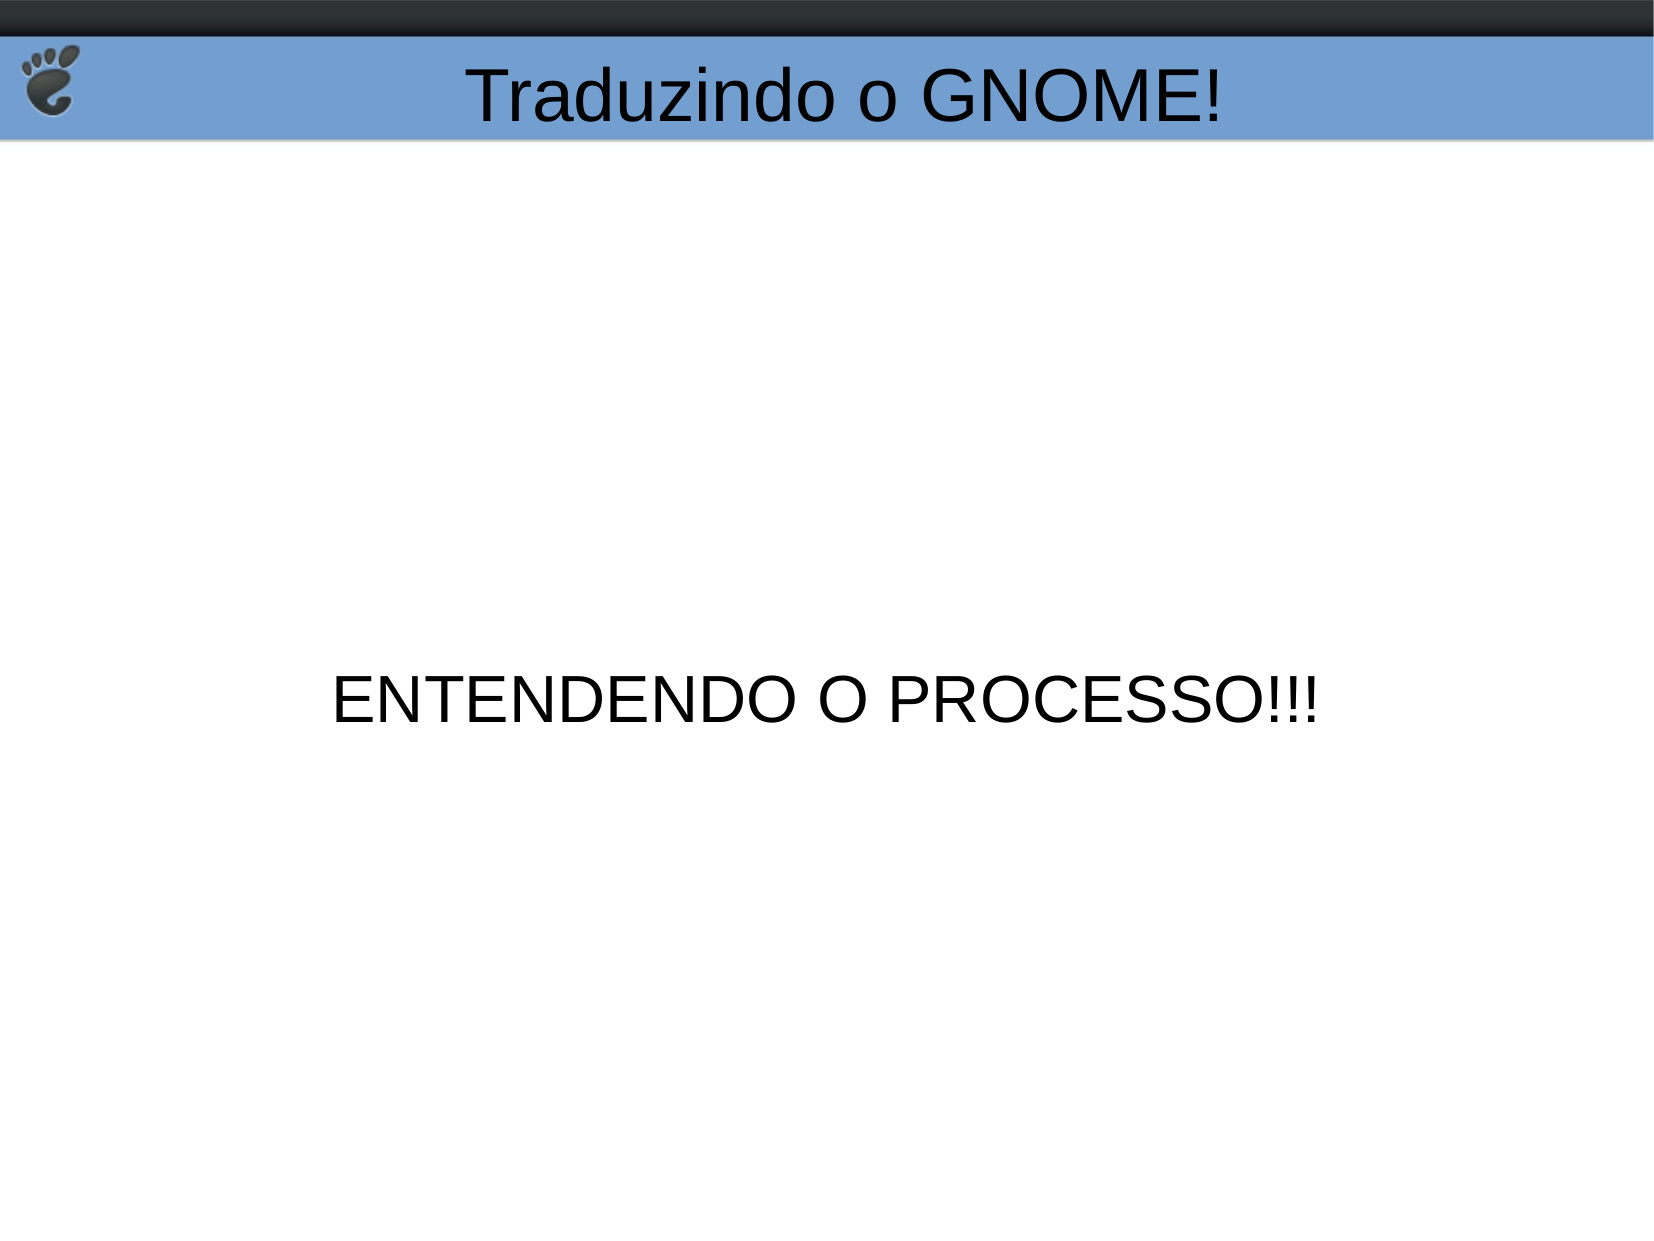

Traduzindo o GNOME!
# ENTENDENDO O PROCESSO!!!